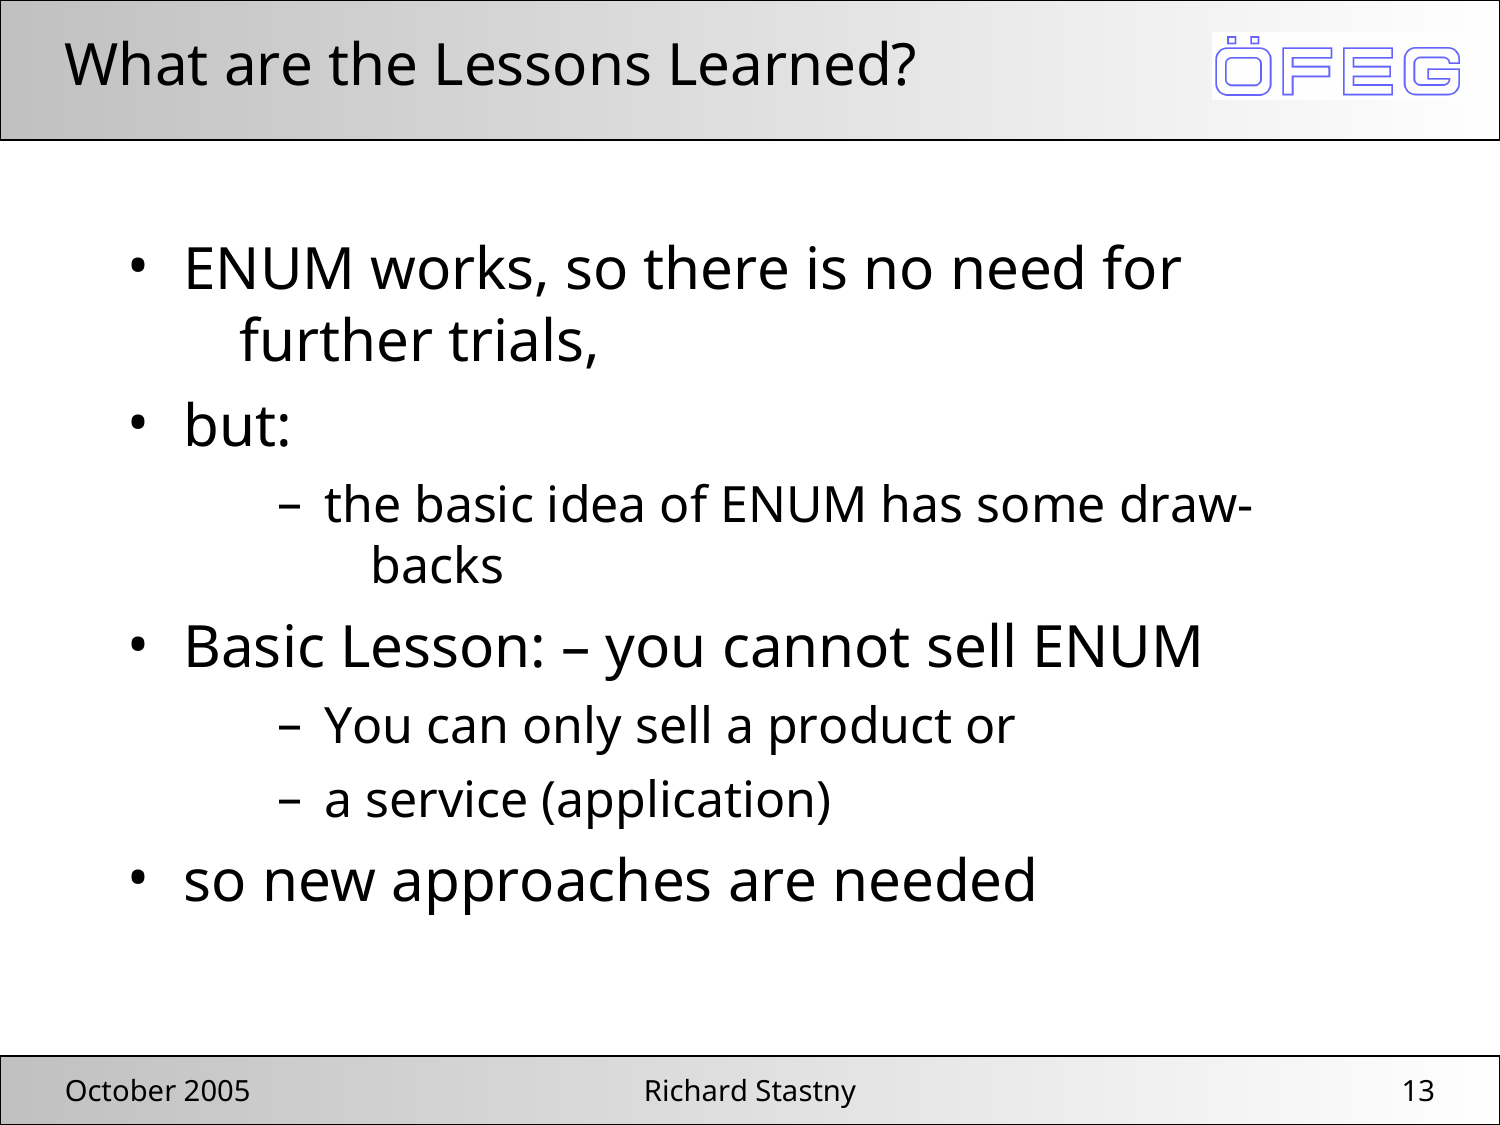

# What are the Lessons Learned?
ENUM works, so there is no need for further trials,
but:
the basic idea of ENUM has some draw-backs
Basic Lesson: – you cannot sell ENUM
You can only sell a product or
a service (application)
so new approaches are needed
October 2005
Richard Stastny
13